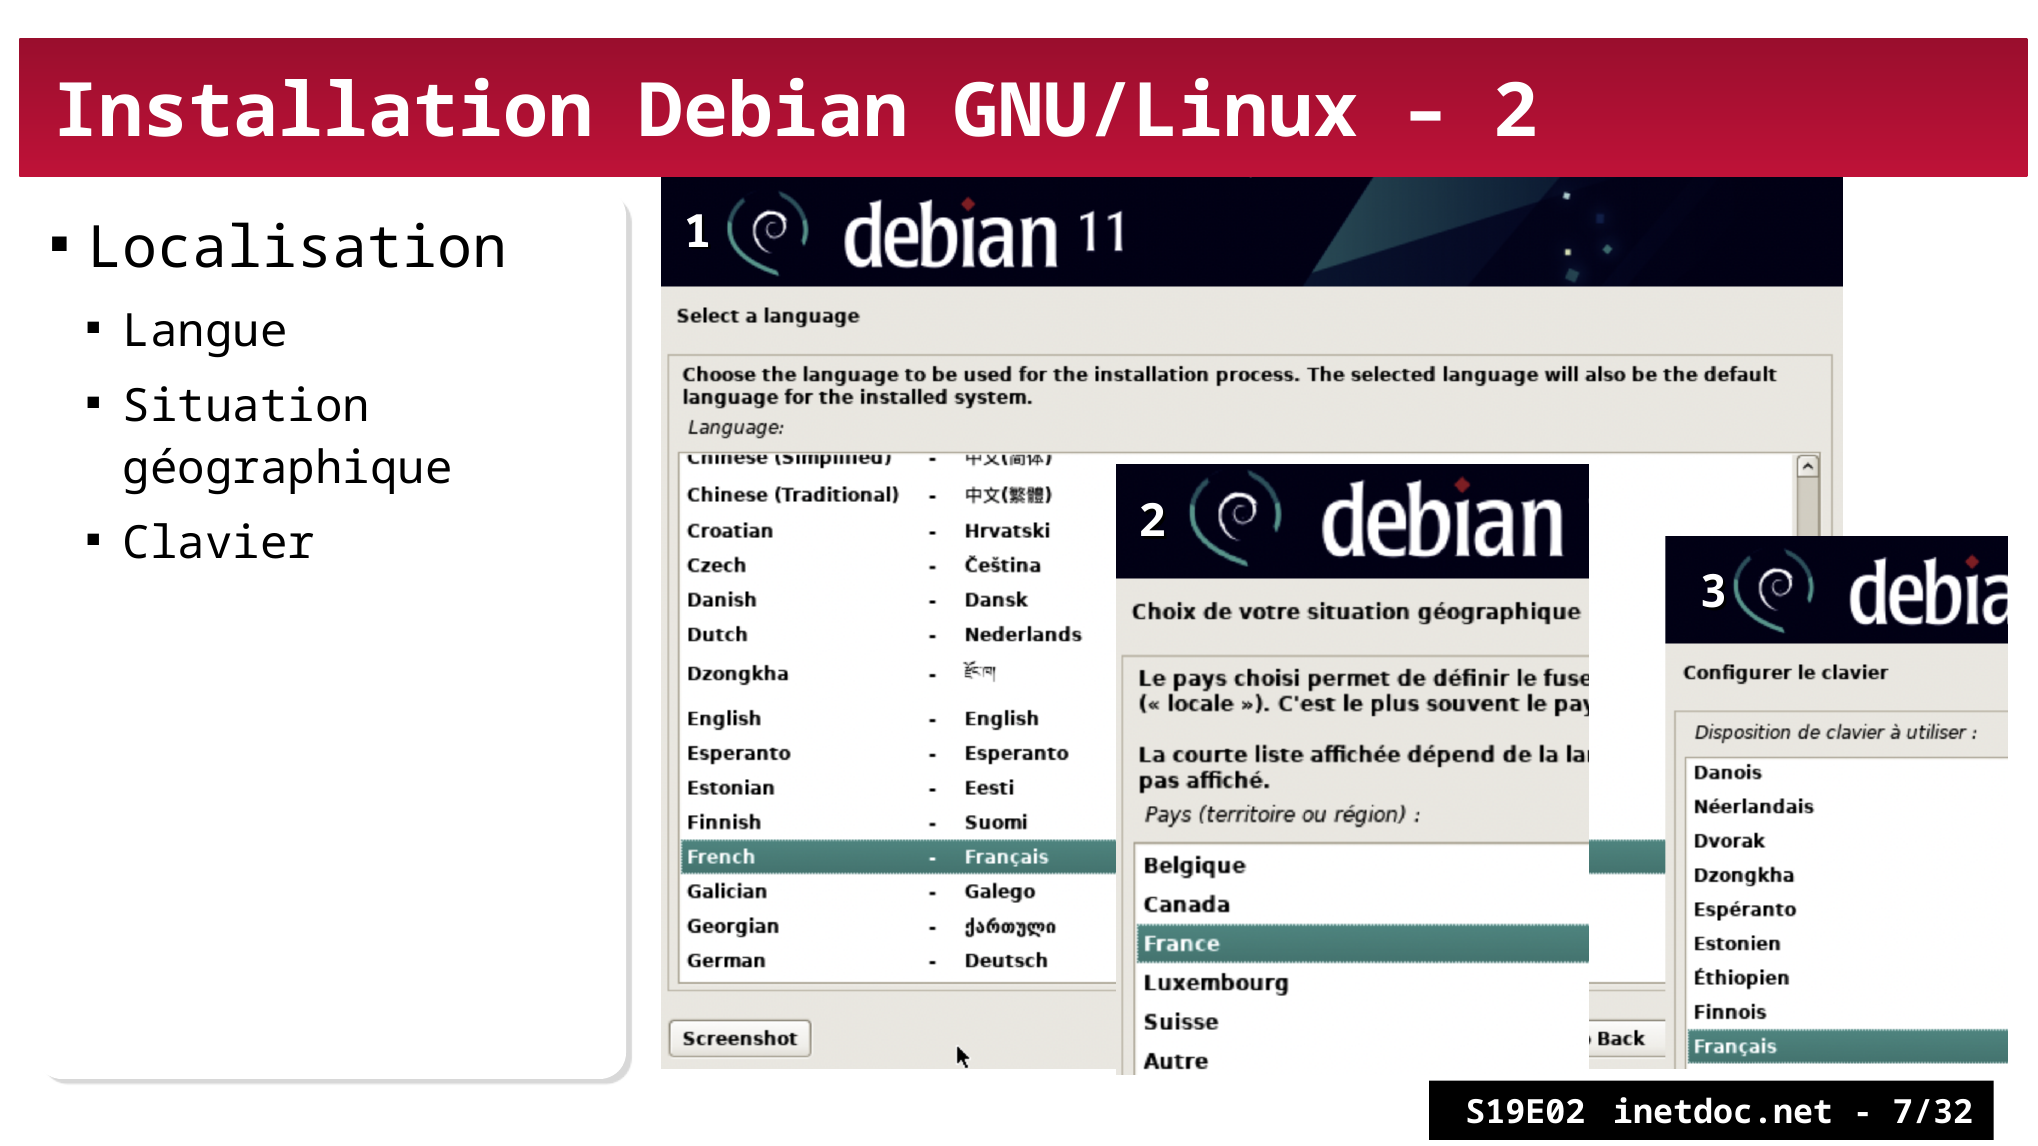

Installation Debian GNU/Linux – 2
1
Localisation
Langue
Situation géographique
Clavier
2
3
S19E02	inetdoc.net - /32